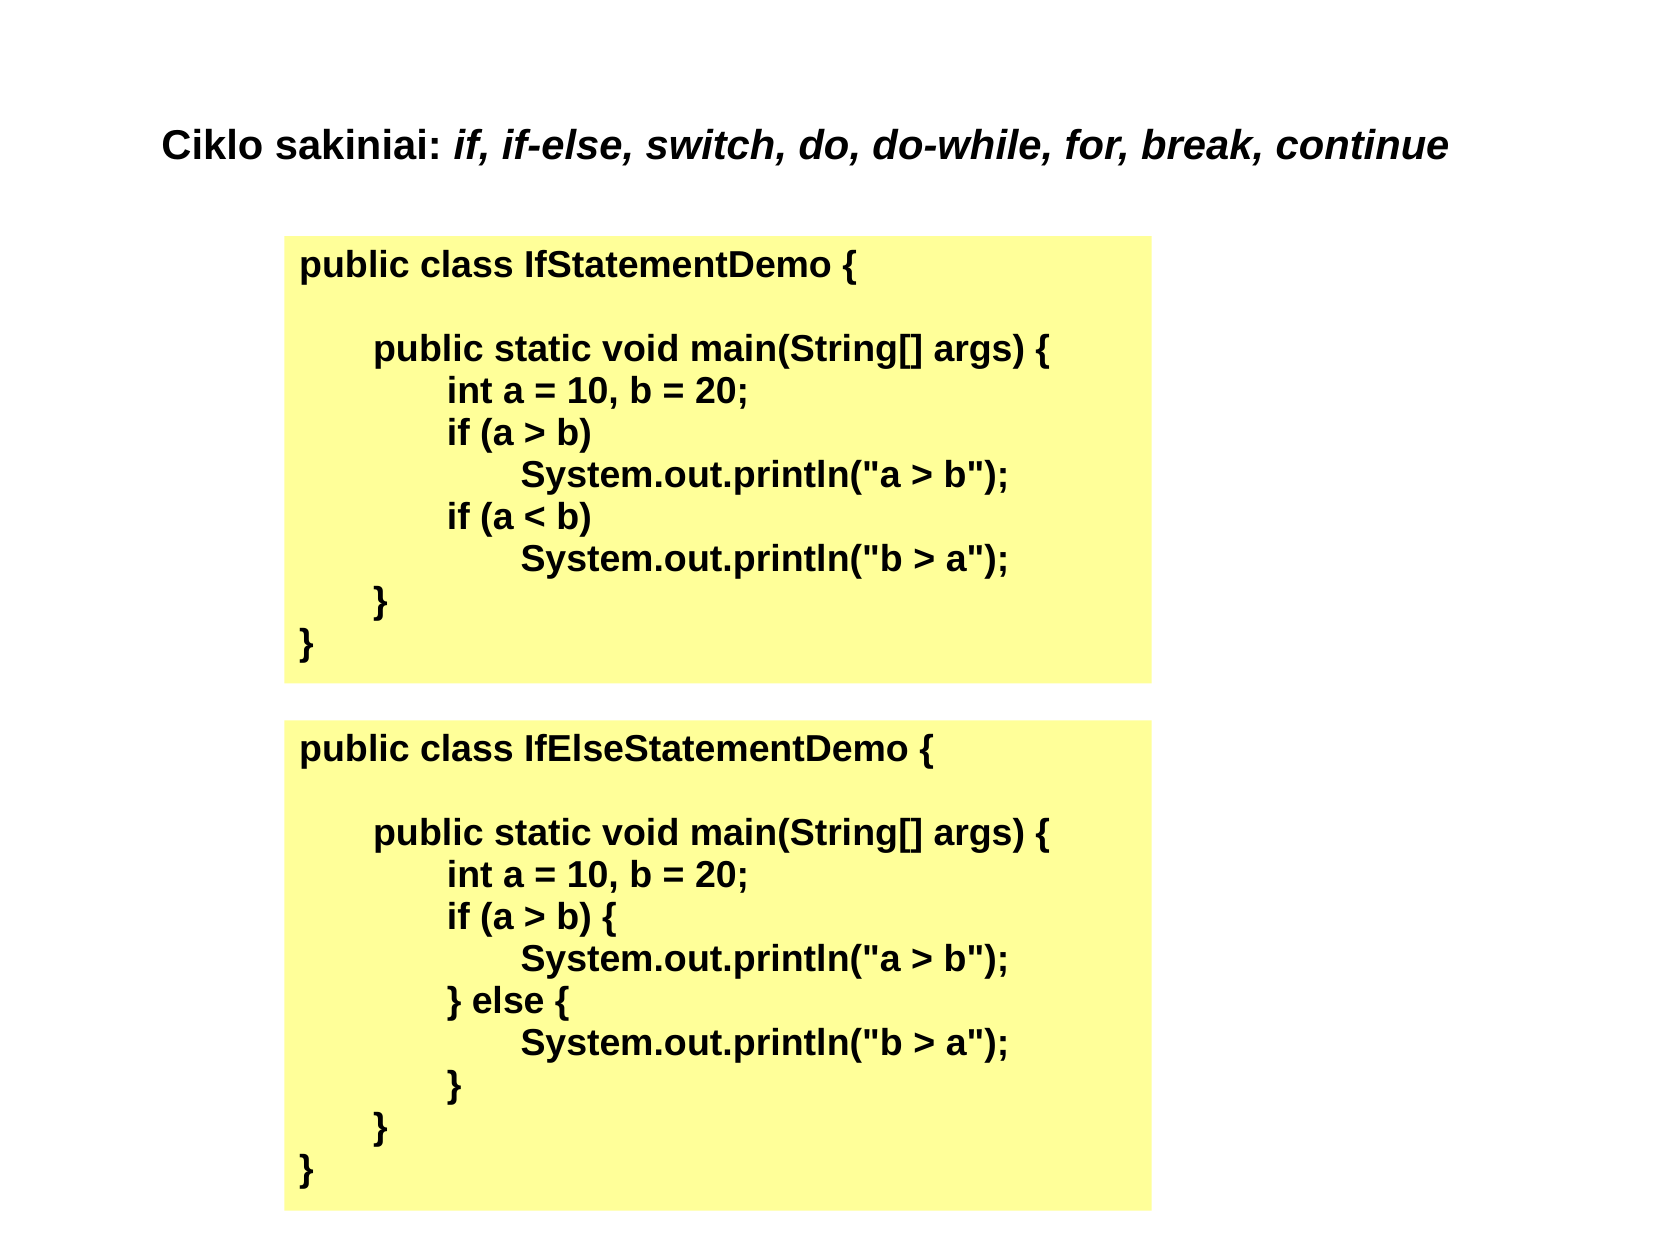

Ciklo sakiniai: if, if-else, switch, do, do-while, for, break, continue
public class IfStatementDemo {
	public static void main(String[] args) {
		int a = 10, b = 20;
		if (a > b)
			System.out.println("a > b");
		if (a < b)
			System.out.println("b > a");
	}
}
public class IfElseStatementDemo {
	public static void main(String[] args) {
		int a = 10, b = 20;
		if (a > b) {
			System.out.println("a > b");
		} else {
			System.out.println("b > a");
		}
	}
}